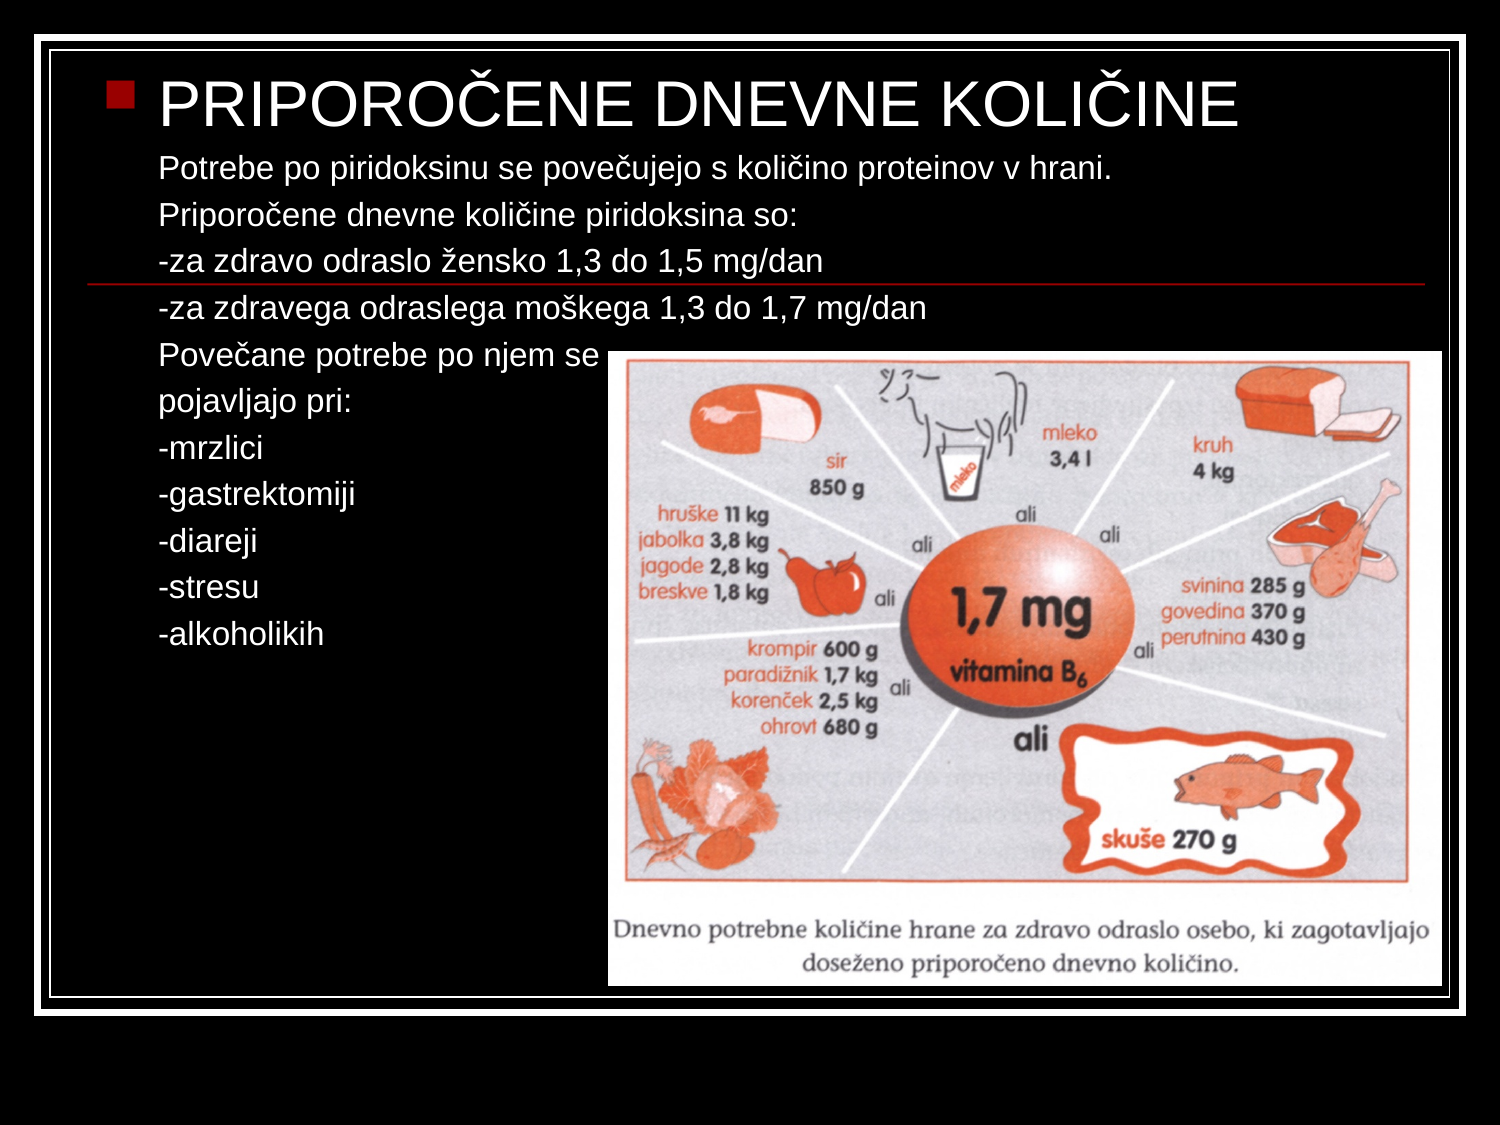

# PRIPOROČENE DNEVNE KOLIČINE
 Potrebe po piridoksinu se povečujejo s količino proteinov v hrani.
 Priporočene dnevne količine piridoksina so:
 -za zdravo odraslo žensko 1,3 do 1,5 mg/dan
 -za zdravega odraslega moškega 1,3 do 1,7 mg/dan
 Povečane potrebe po njem se
 pojavljajo pri:
 -mrzlici
 -gastrektomiji
 -diareji
 -stresu
 -alkoholikih